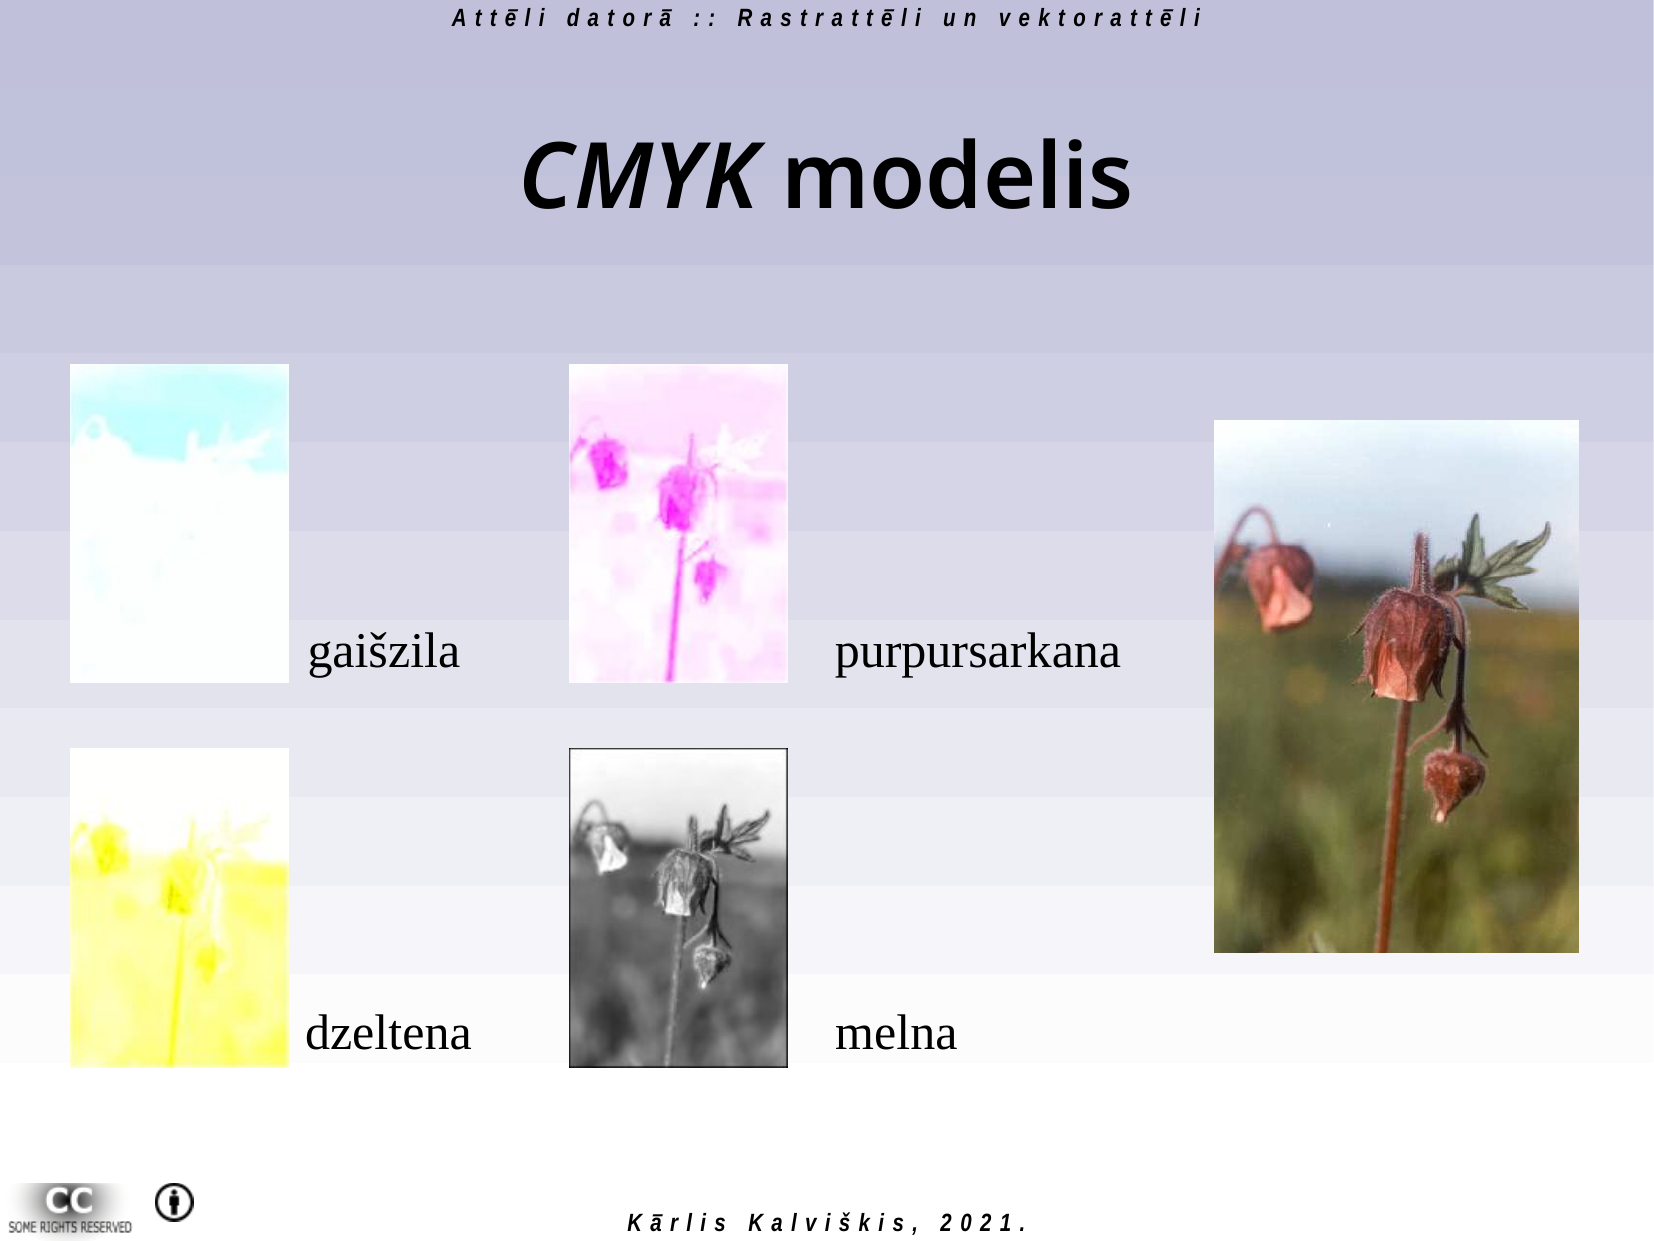

# CMYK modelis
gaišzila
purpursarkana
dzeltena
melna